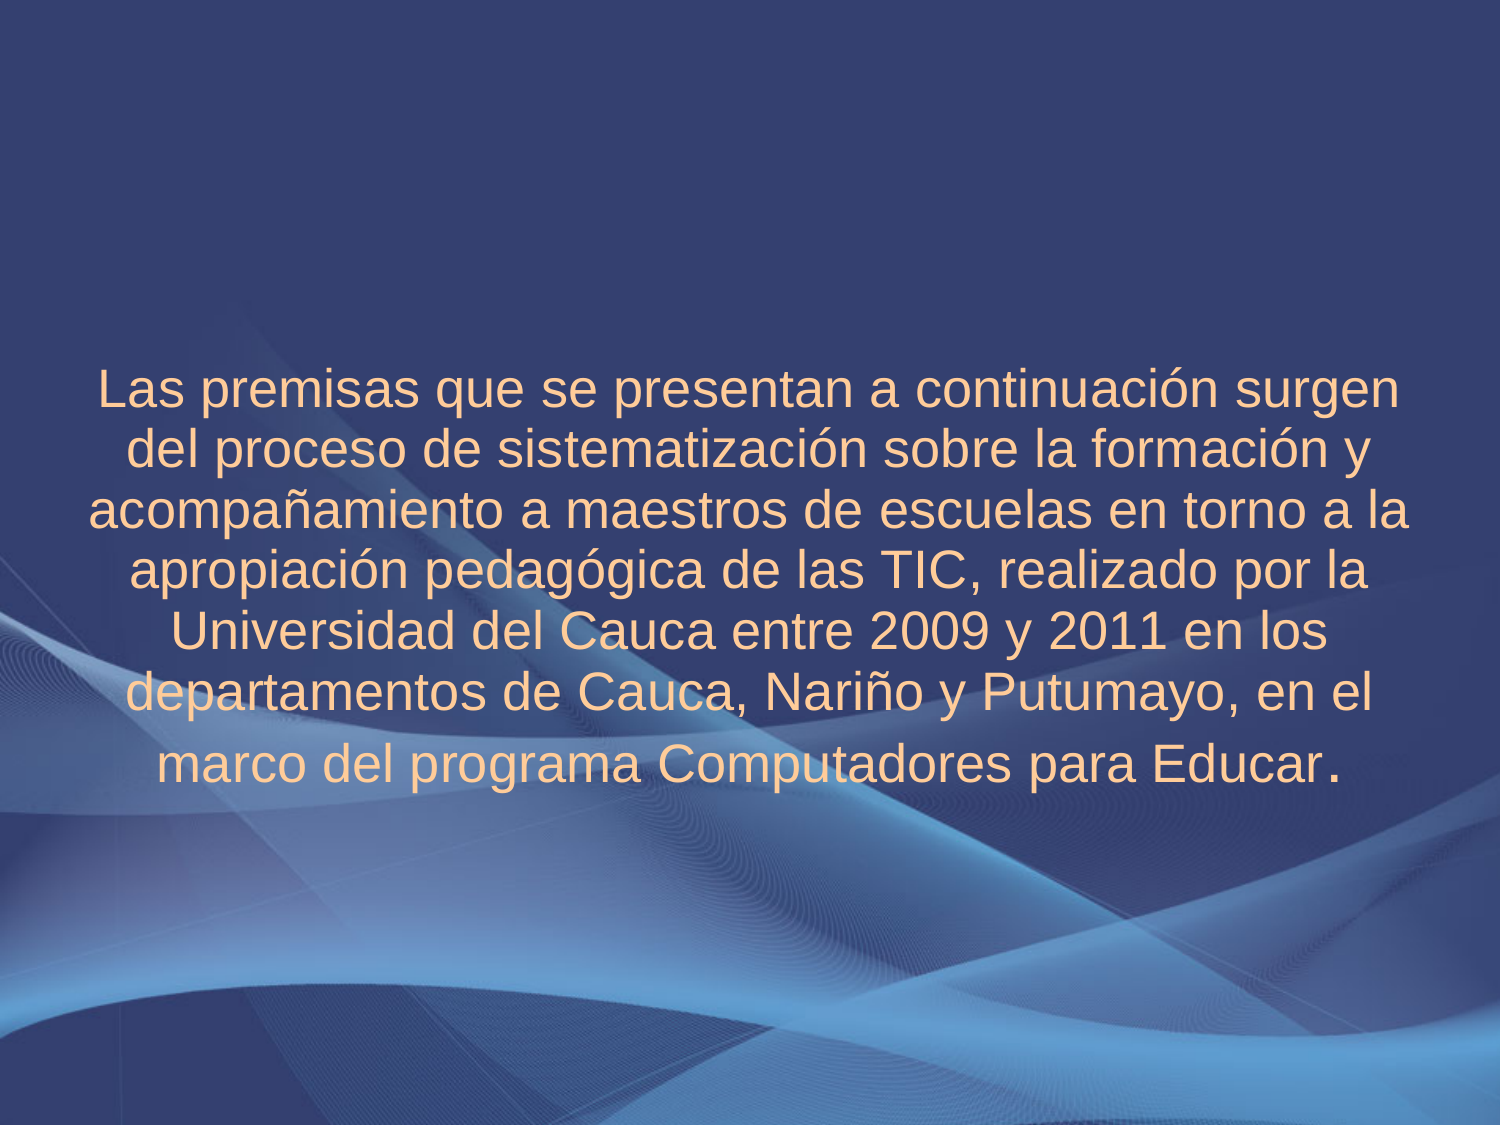

# Las premisas que se presentan a continuación surgen del proceso de sistematización sobre la formación y acompañamiento a maestros de escuelas en torno a la apropiación pedagógica de las TIC, realizado por la Universidad del Cauca entre 2009 y 2011 en los departamentos de Cauca, Nariño y Putumayo, en el marco del programa Computadores para Educar.